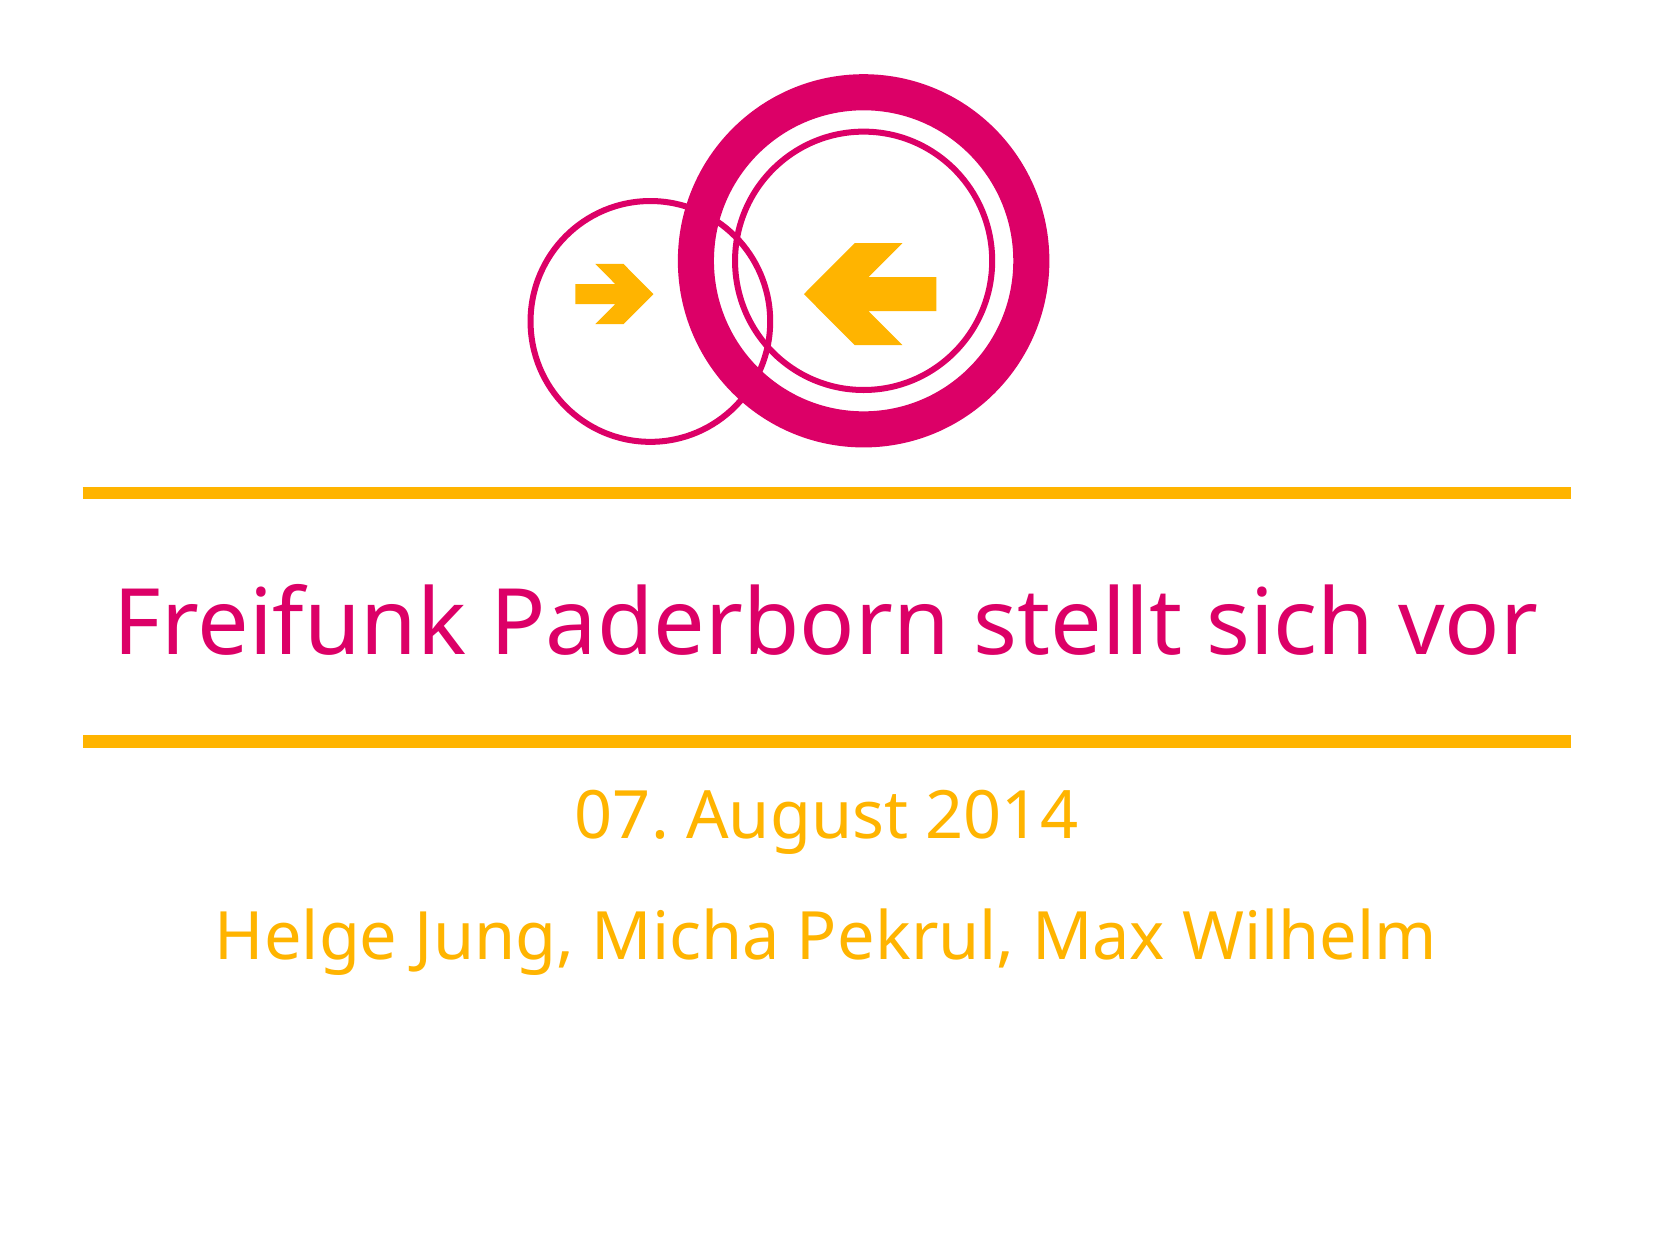

# Freifunk Paderborn stellt sich vor
07. August 2014
Helge Jung, Micha Pekrul, Max Wilhelm
stellt sich vor
1